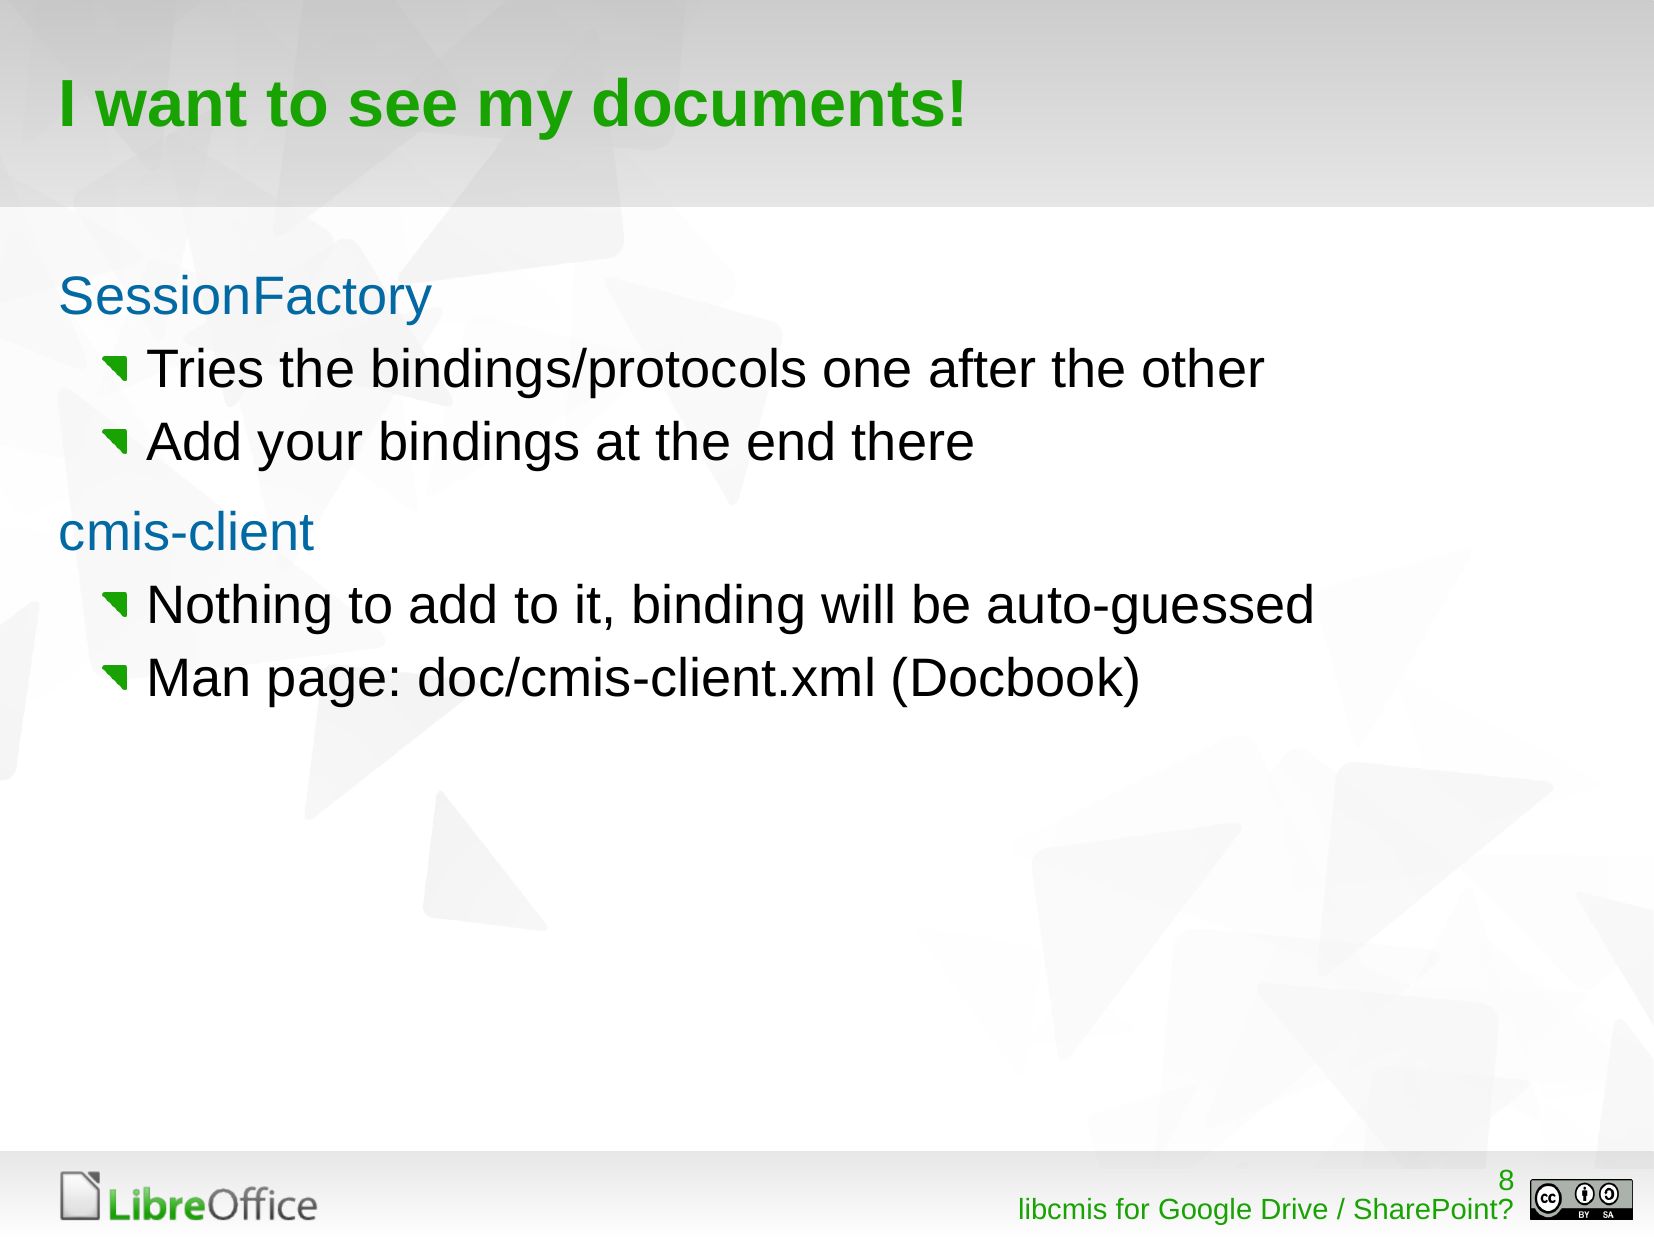

# I want to see my documents!
SessionFactory
Tries the bindings/protocols one after the other
Add your bindings at the end there
cmis-client
Nothing to add to it, binding will be auto-guessed
Man page: doc/cmis-client.xml (Docbook)
8
libcmis for Google Drive / SharePoint?